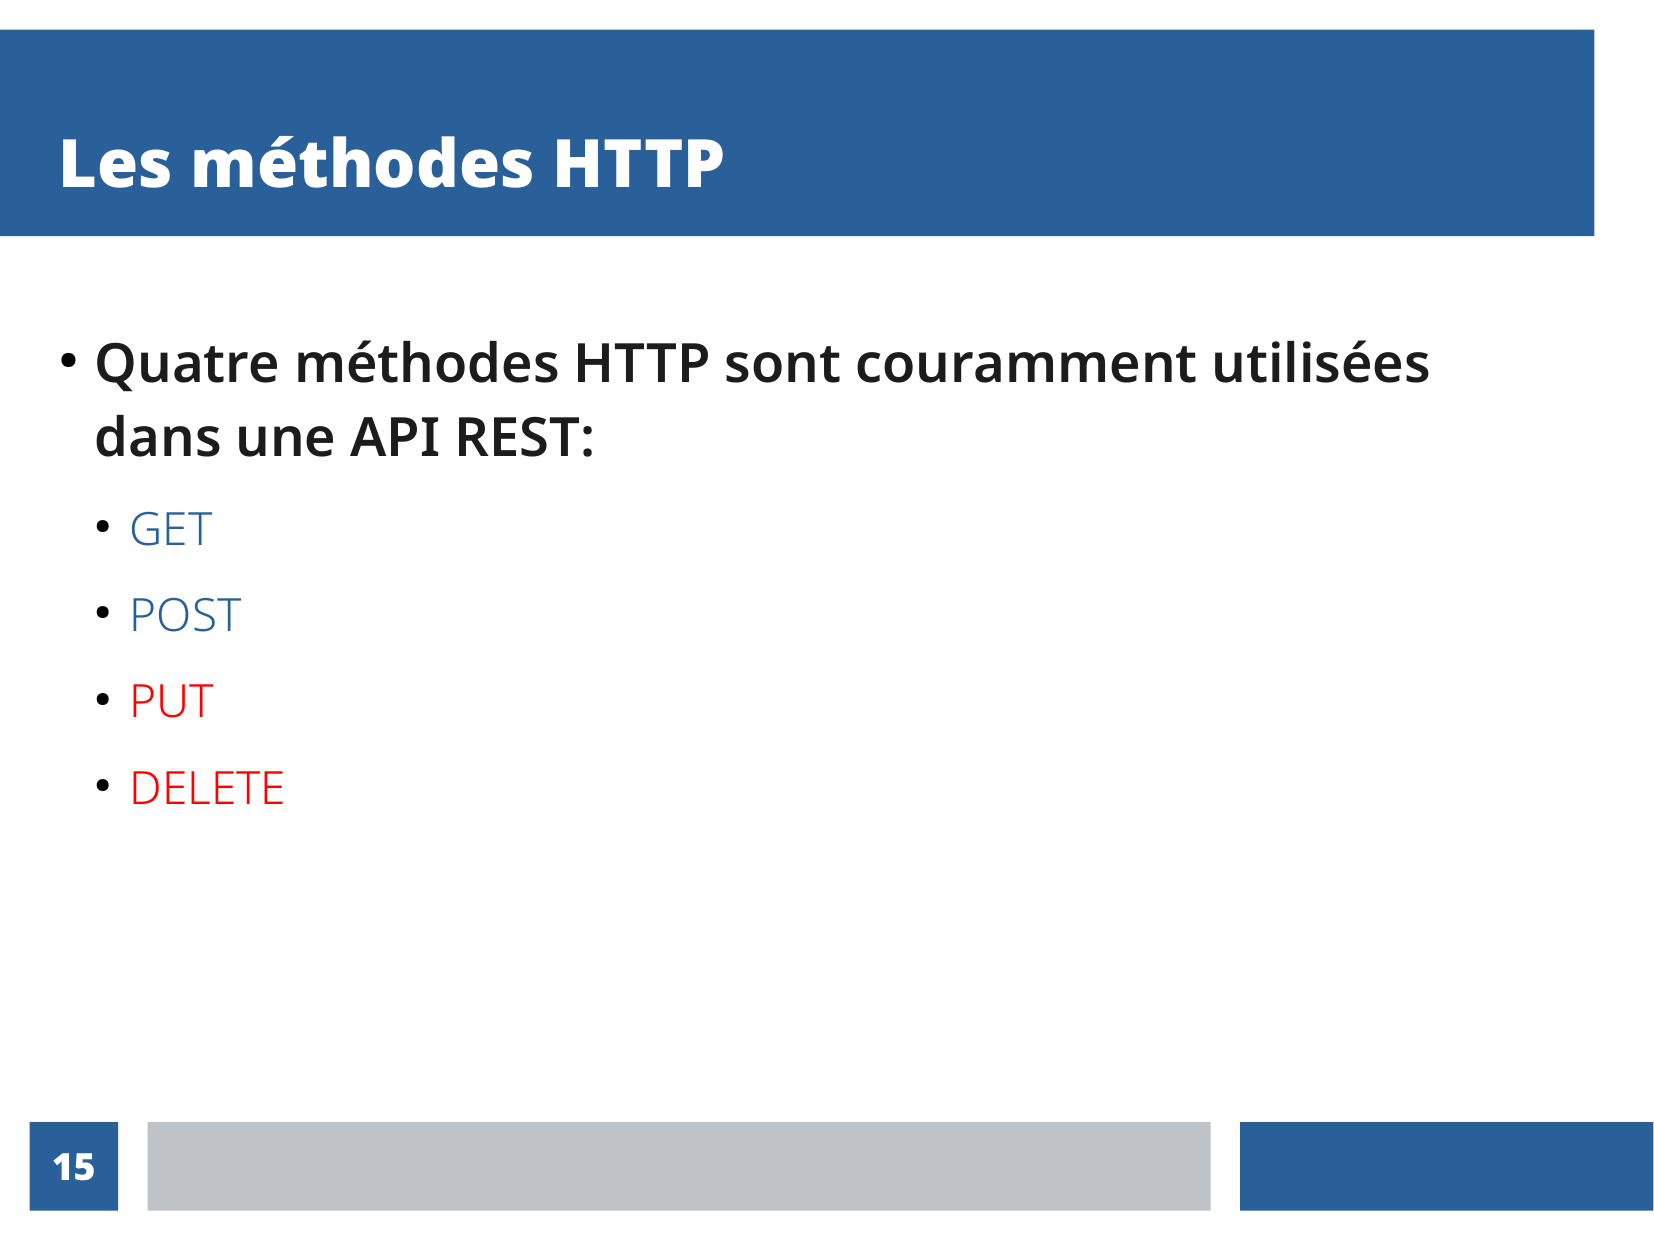

# Les méthodes HTTP
Quatre méthodes HTTP sont couramment utilisées dans une API REST:
GET
POST
PUT
DELETE
15